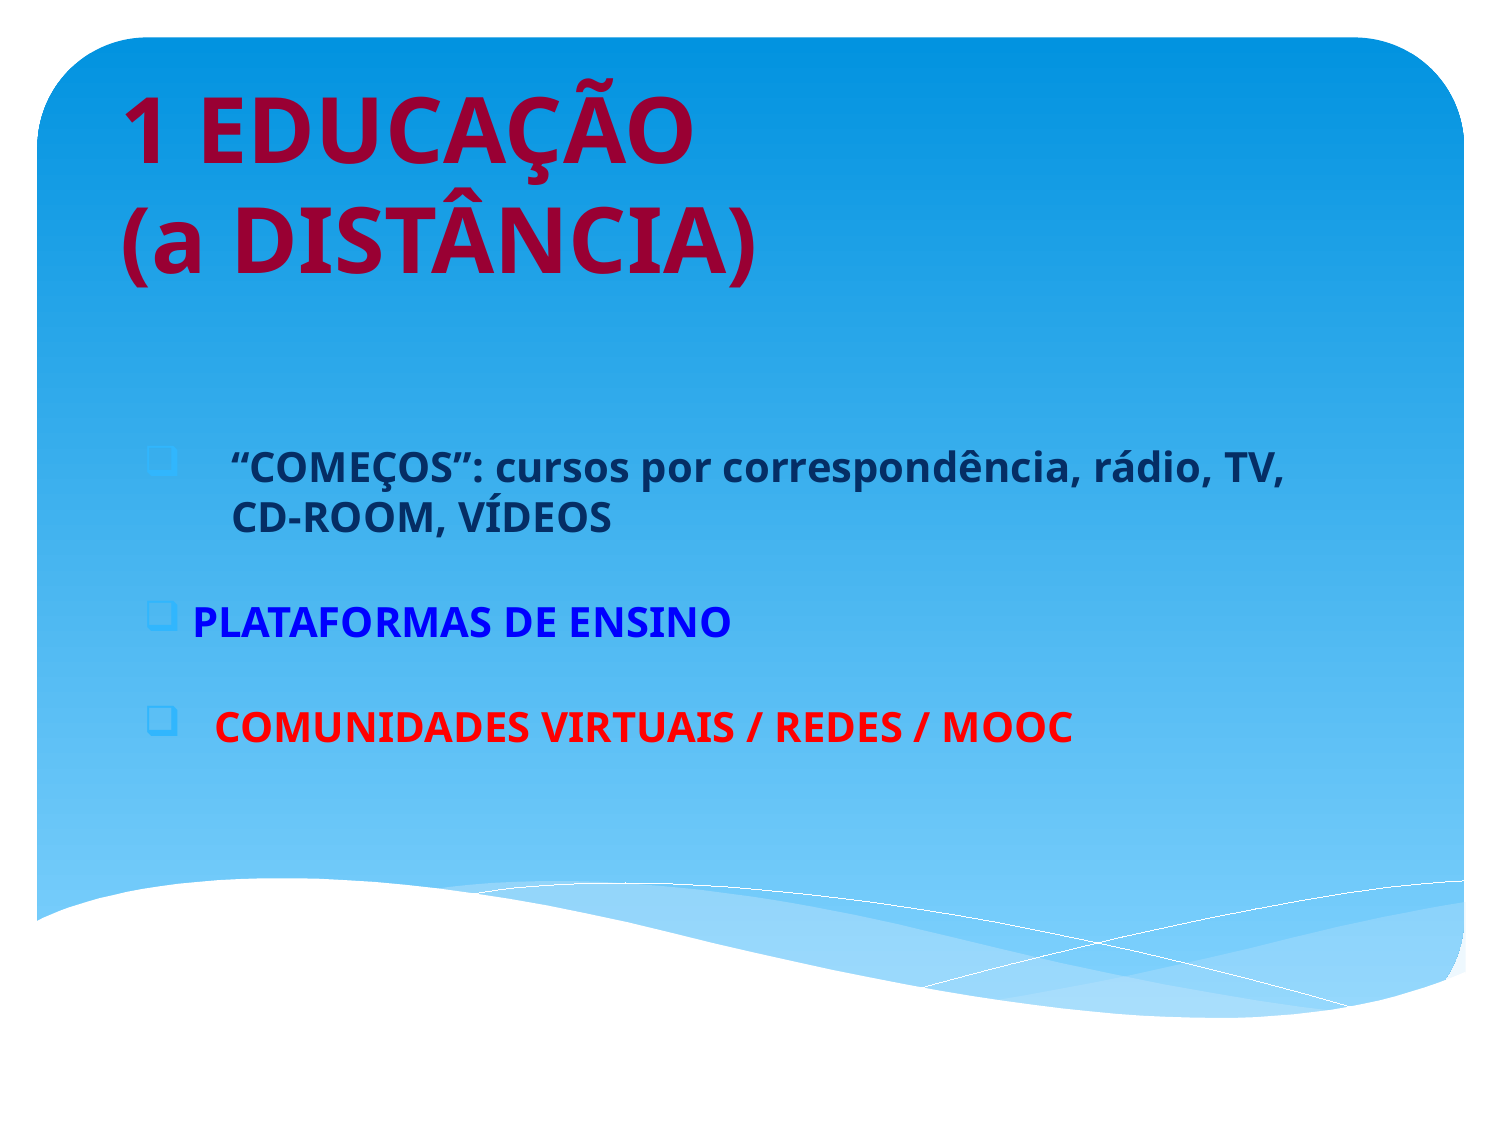

# 1 EDUCAÇÃO (a DISTÂNCIA)
“COMEÇOS”: cursos por correspondência, rádio, TV, CD-ROOM, VÍDEOS
 PLATAFORMAS DE ENSINO
 COMUNIDADES VIRTUAIS / REDES / MOOC